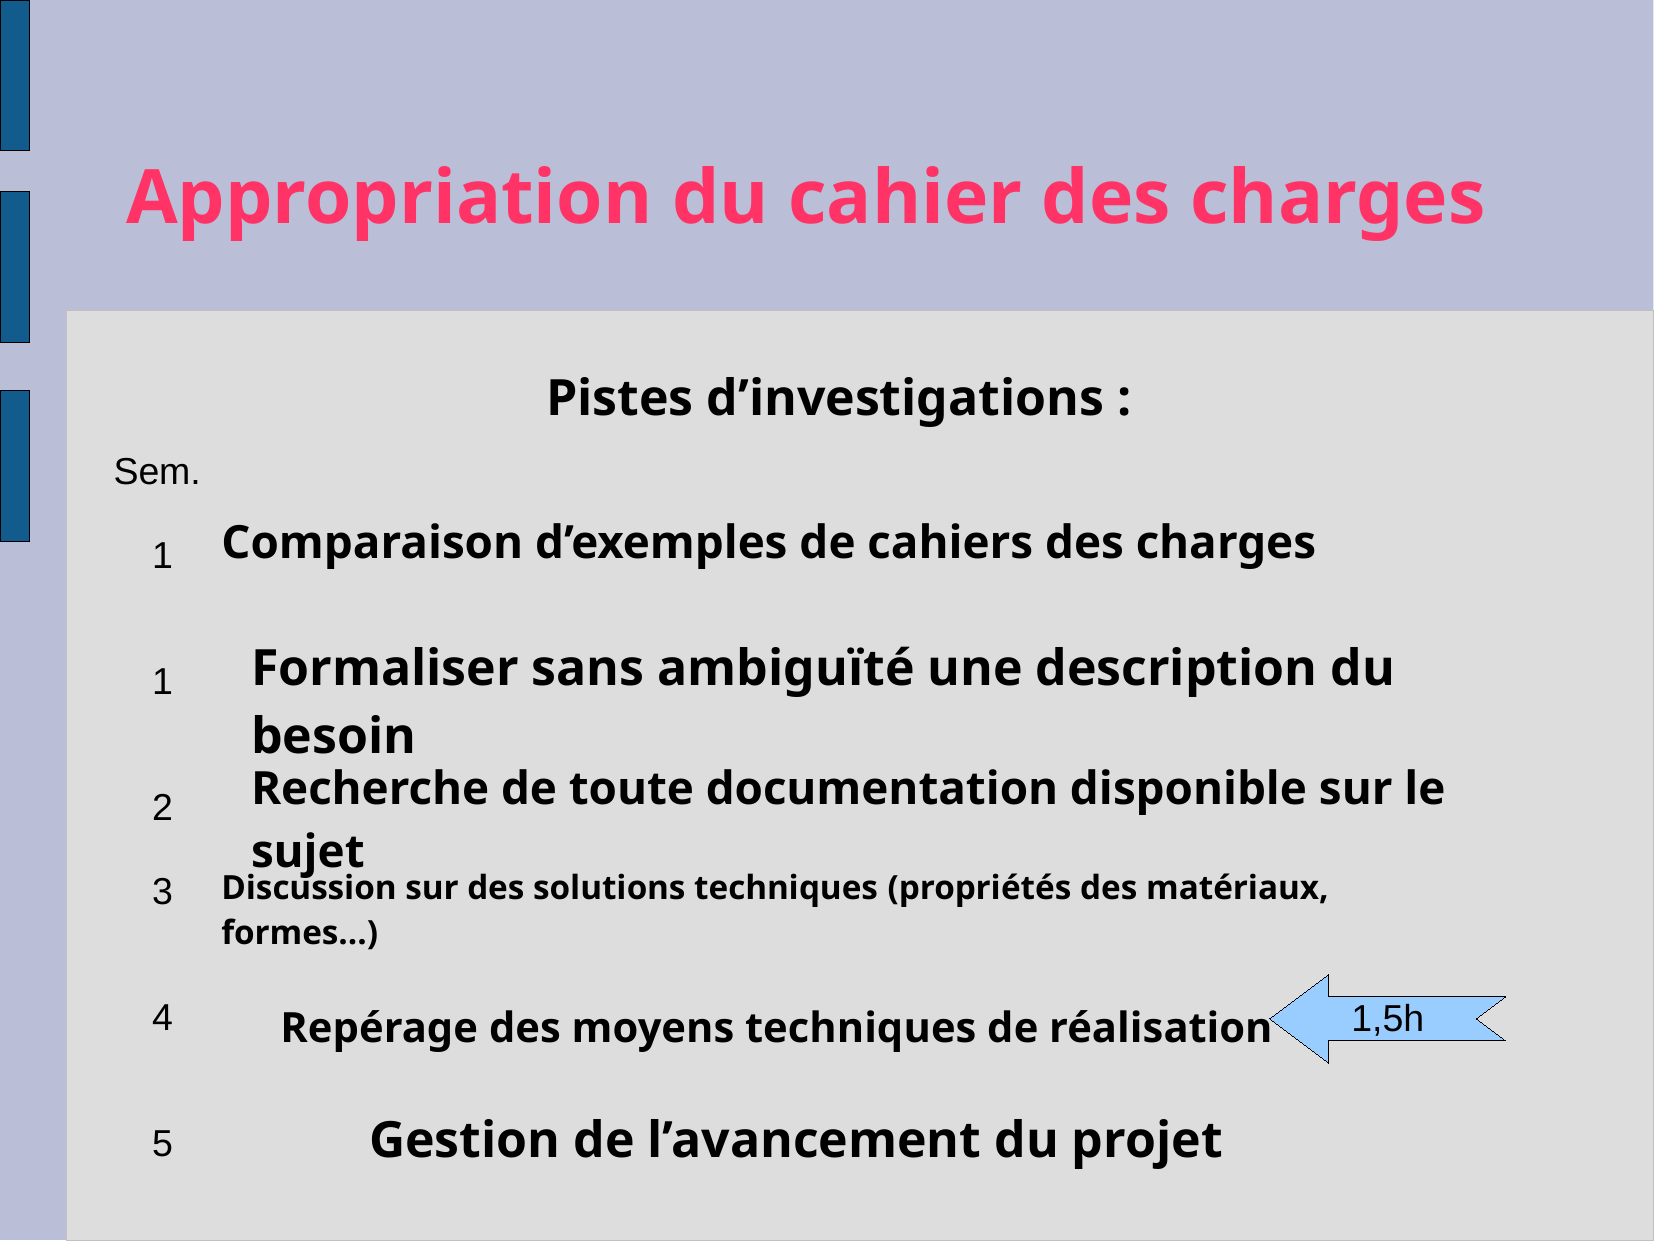

# Appropriation du cahier des charges
Pistes d’investigations :
Sem.
1
1
2
3
4
5
Comparaison d’exemples de cahiers des charges
Formaliser sans ambiguïté une description du besoin
Recherche de toute documentation disponible sur le sujet
Discussion sur des solutions techniques (propriétés des matériaux, formes…)
1,5h
Repérage des moyens techniques de réalisation
Gestion de l’avancement du projet